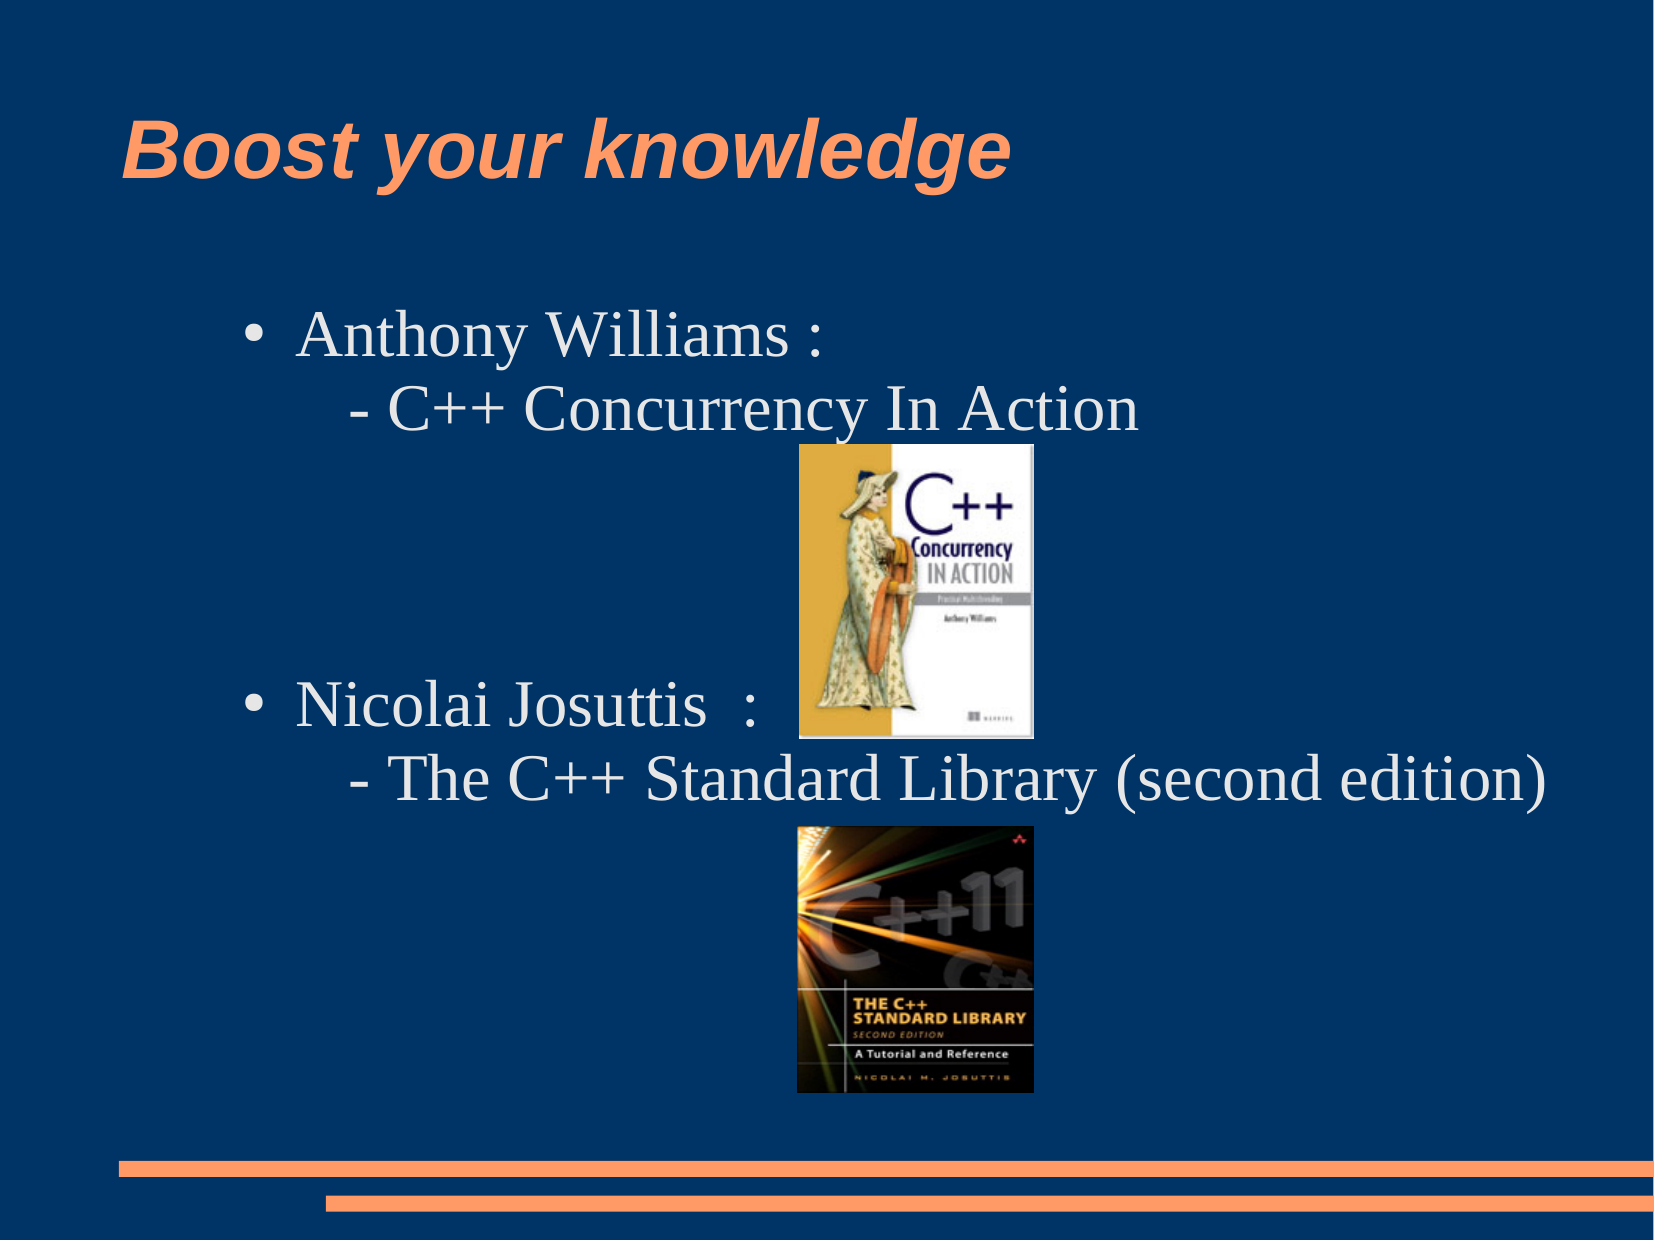

# Boost your knowledge
Anthony Williams :
- C++ Concurrency In Action
Nicolai Josuttis :
- The C++ Standard Library (second edition)